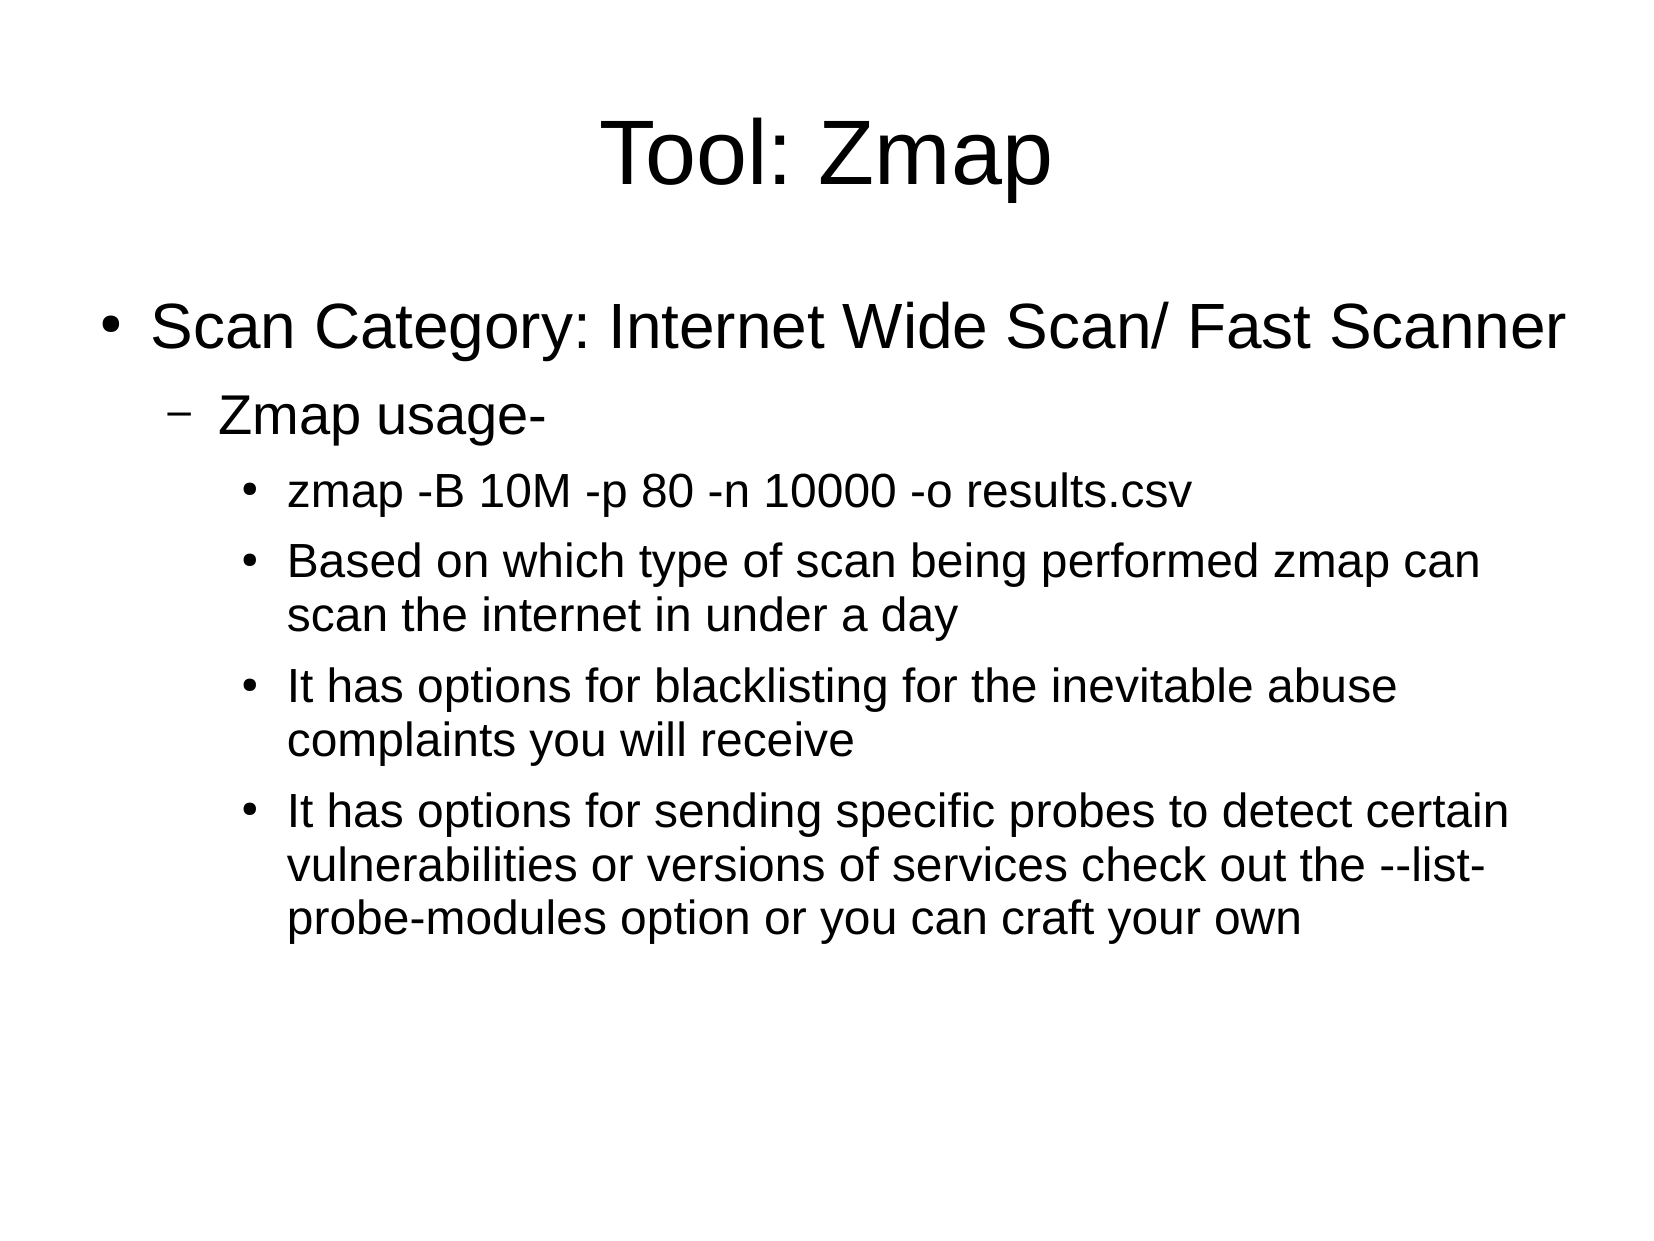

# Tool: Zmap
Scan Category: Internet Wide Scan/ Fast Scanner
Zmap usage-
zmap -B 10M -p 80 -n 10000 -o results.csv
Based on which type of scan being performed zmap can scan the internet in under a day
It has options for blacklisting for the inevitable abuse complaints you will receive
It has options for sending specific probes to detect certain vulnerabilities or versions of services check out the --list-probe-modules option or you can craft your own